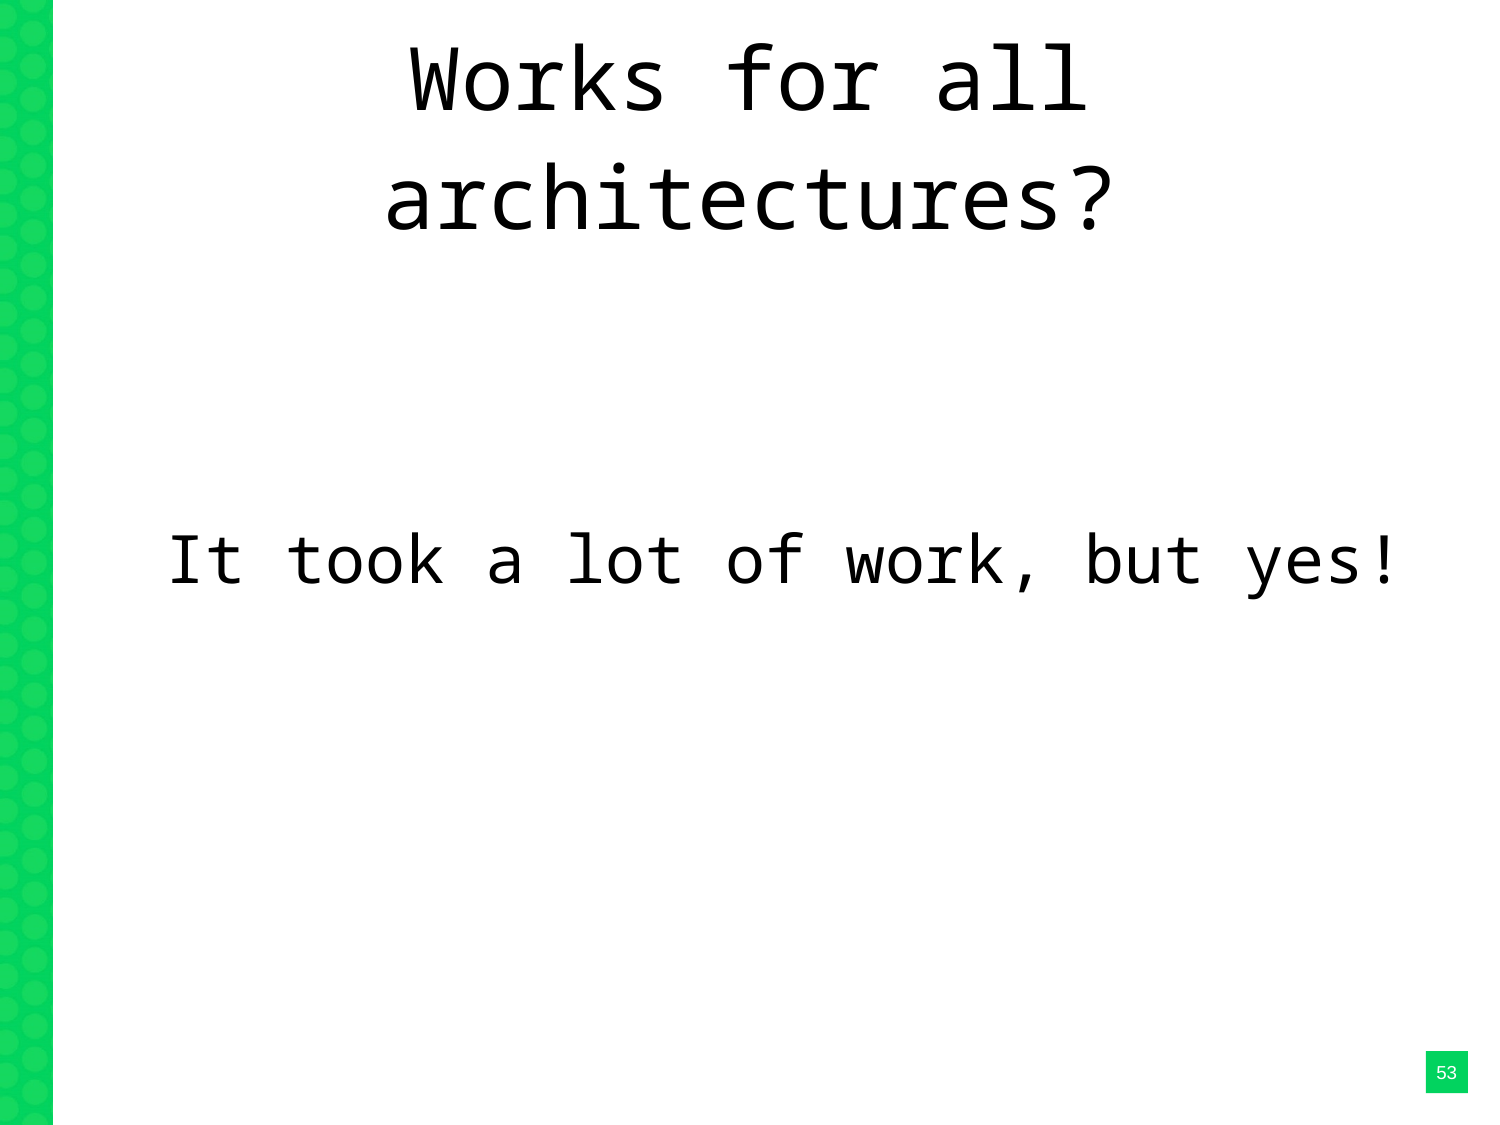

# Works for all architectures?
It took a lot of work, but yes!